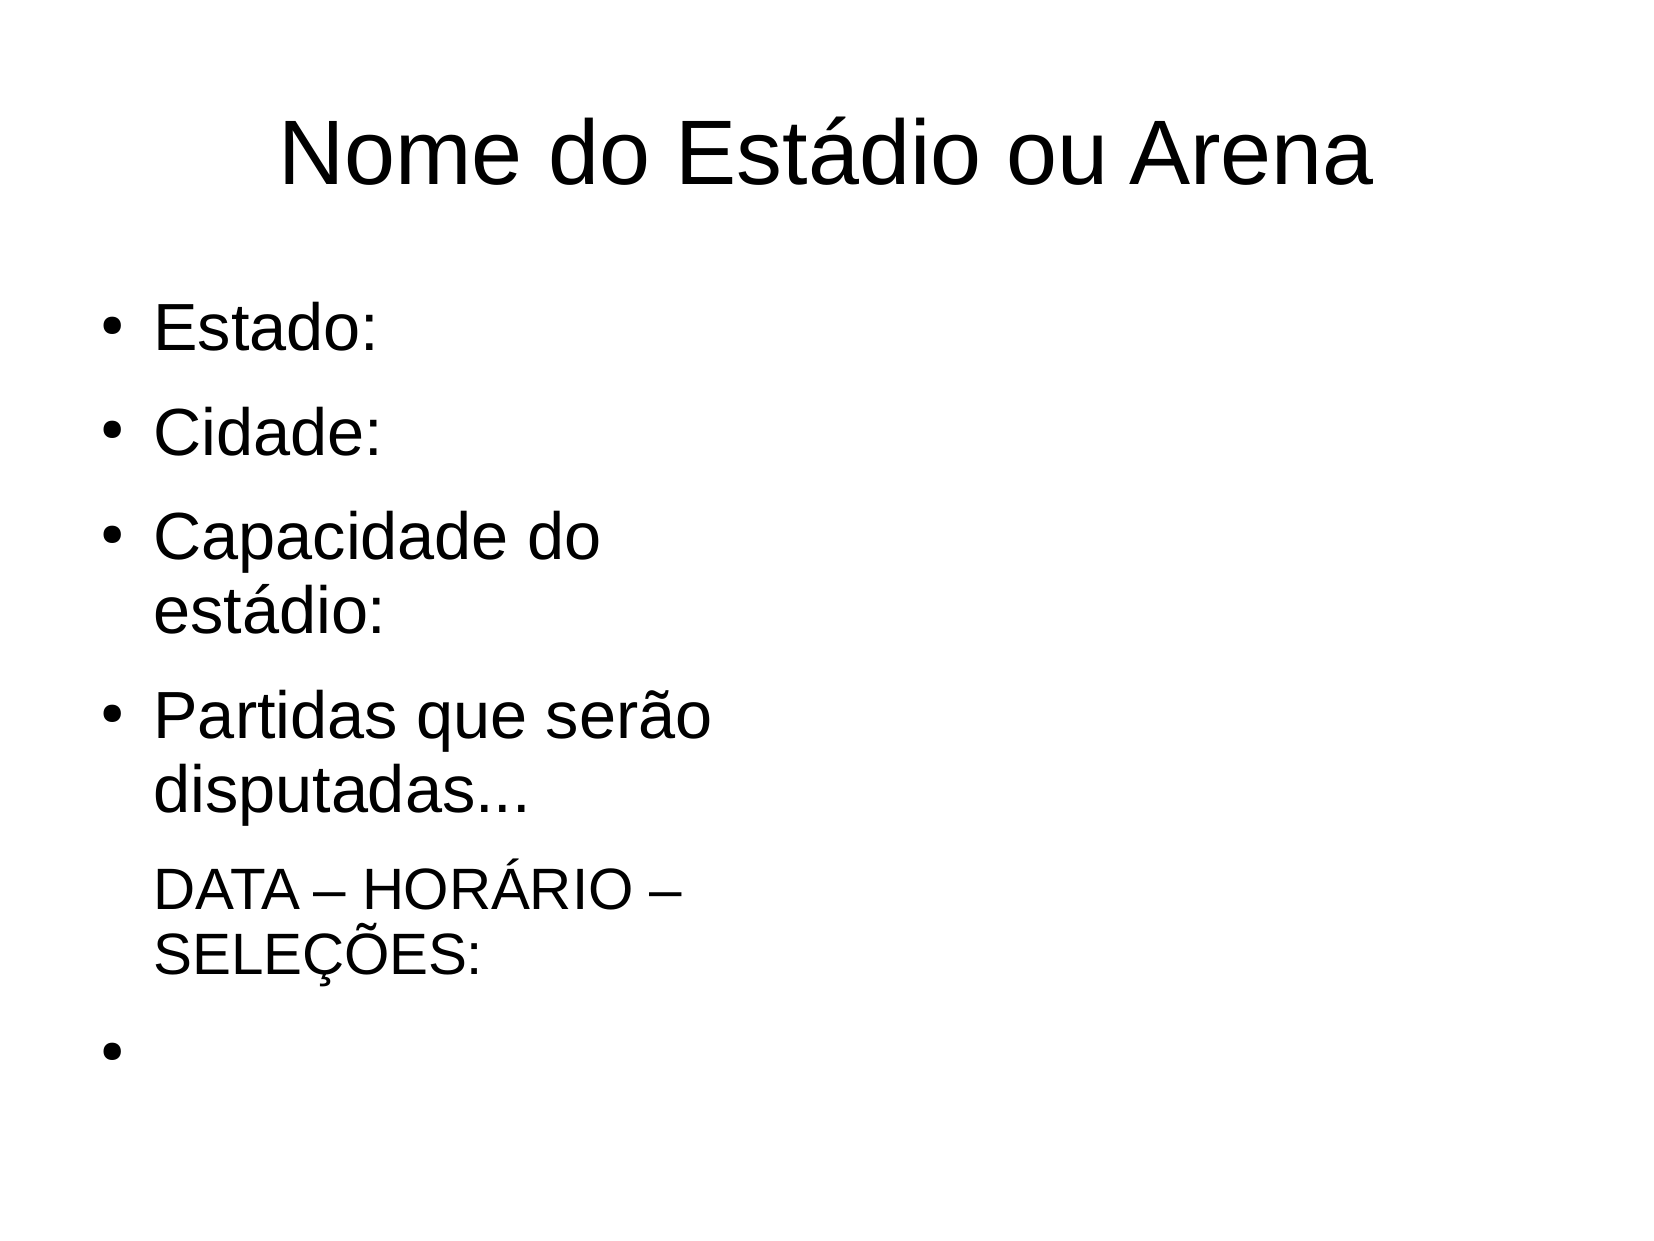

# Nome do Estádio ou Arena
Estado:
Cidade:
Capacidade do estádio:
Partidas que serão disputadas...
DATA – HORÁRIO – SELEÇÕES: